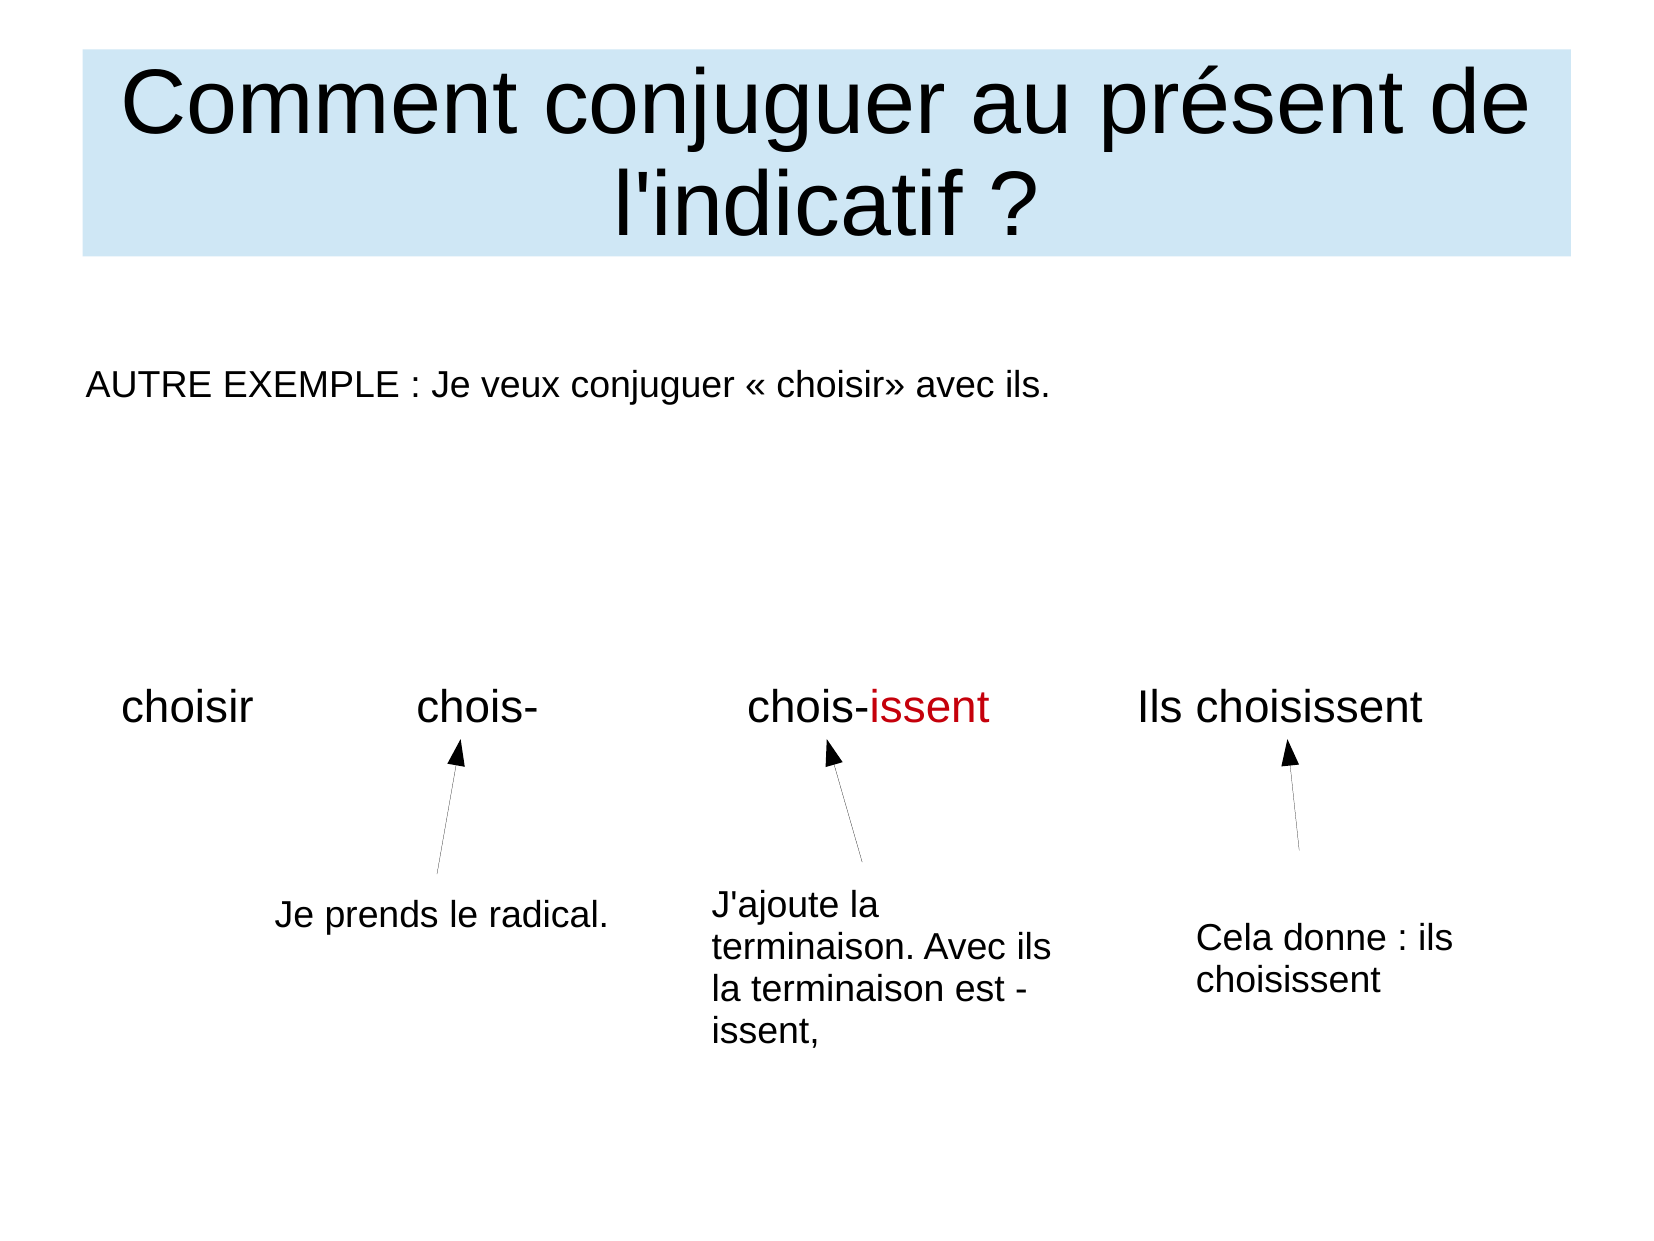

# Comment conjuguer au présent de l'indicatif ?
AUTRE EXEMPLE : Je veux conjuguer « choisir» avec ils.
choisir
chois-
chois-issent
Ils choisissent
J'ajoute la terminaison. Avec ils la terminaison est -issent,
Je prends le radical.
Cela donne : ils choisissent